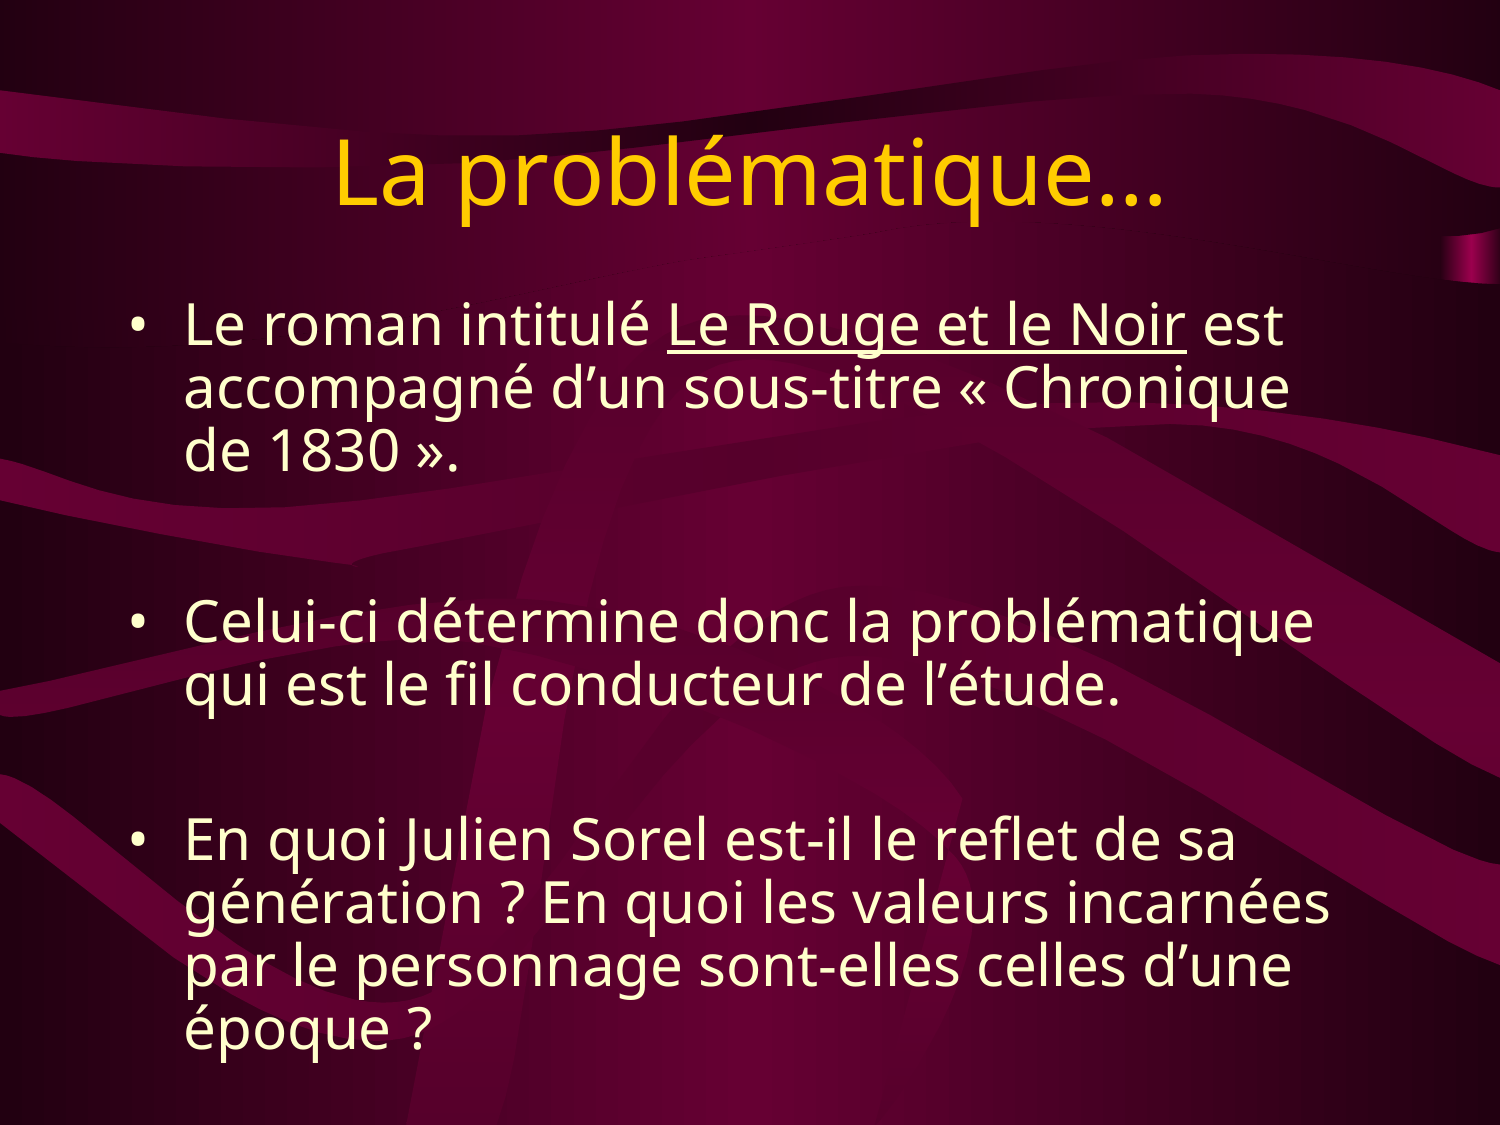

# La problématique…
Le roman intitulé Le Rouge et le Noir est accompagné d’un sous-titre « Chronique de 1830 ».
Celui-ci détermine donc la problématique qui est le fil conducteur de l’étude.
En quoi Julien Sorel est-il le reflet de sa génération ? En quoi les valeurs incarnées par le personnage sont-elles celles d’une époque ?